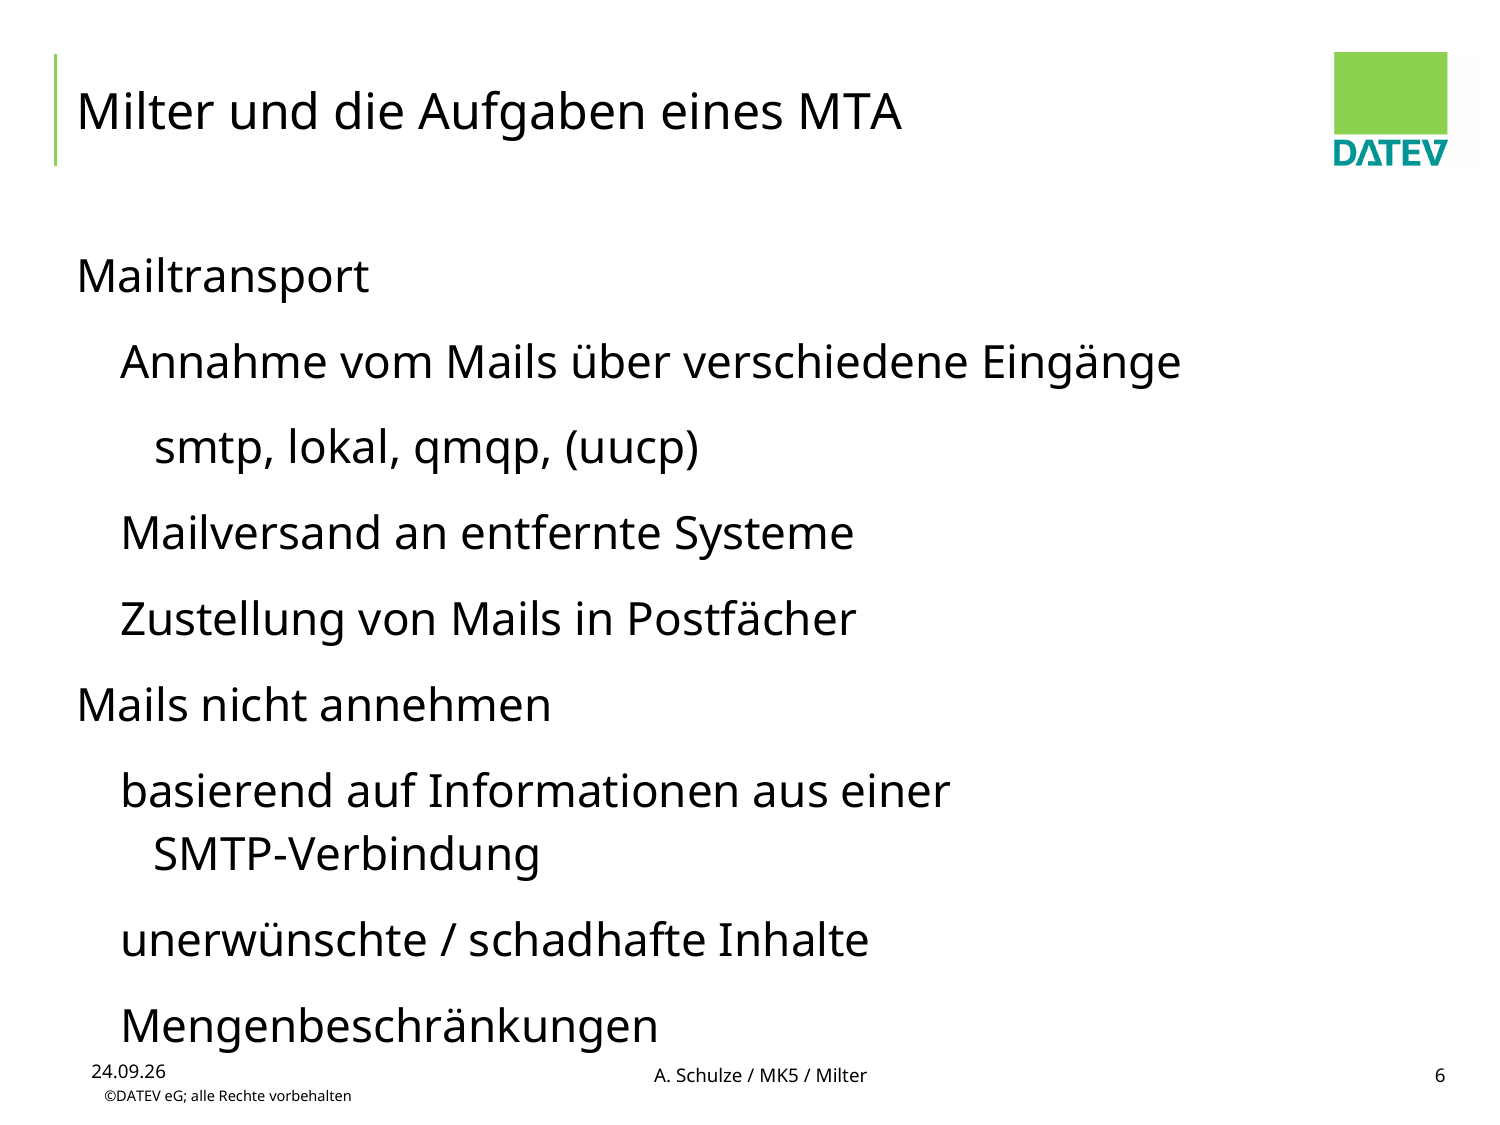

# Milter und die Aufgaben eines MTA
Mailtransport
Annahme vom Mails über verschiedene Eingänge
smtp, lokal, qmqp, (uucp)
Mailversand an entfernte Systeme
Zustellung von Mails in Postfächer
Mails nicht annehmen
basierend auf Informationen aus einer
SMTP-Verbindung
unerwünschte / schadhafte Inhalte
Mengenbeschränkungen
A. Schulze / MK5 / Milter
6